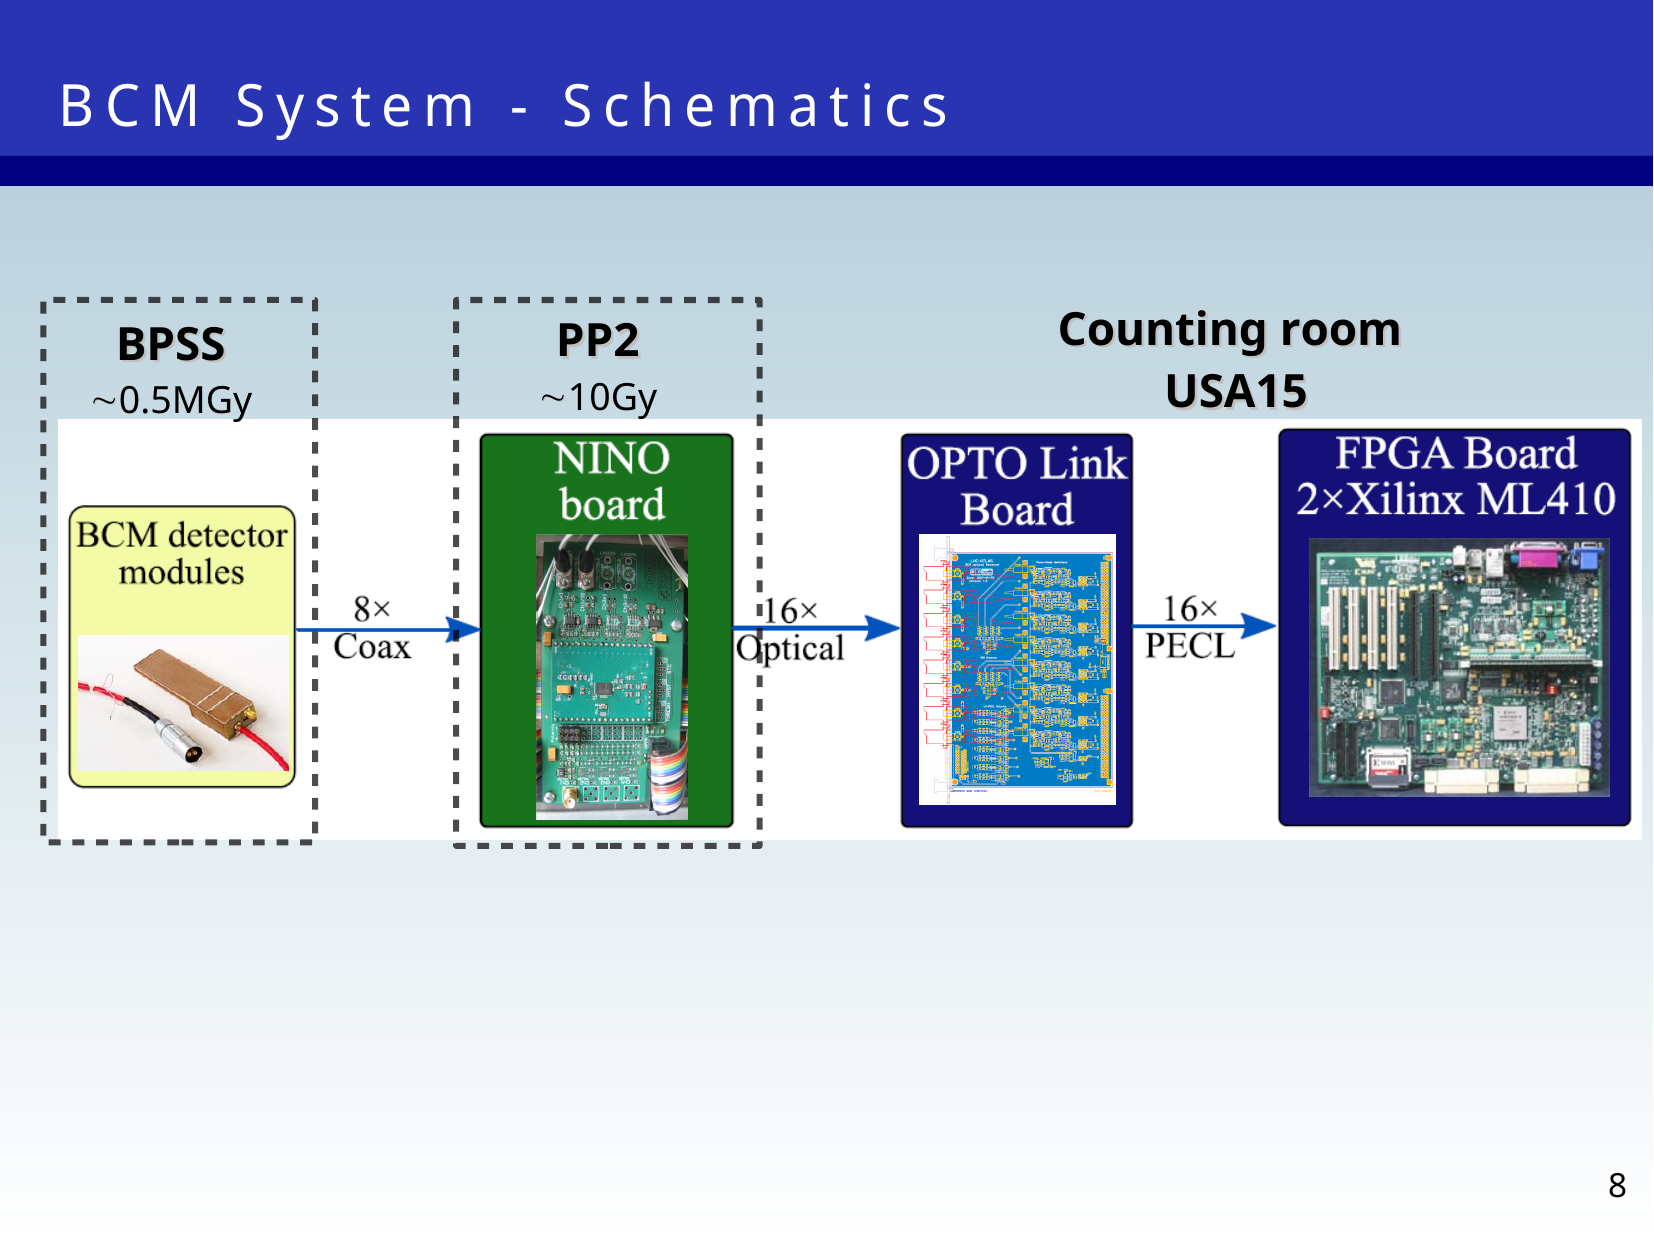

# BCM System - Schematics
Counting room
USA15
PP2
~10Gy
BPSS
~0.5MGy
8